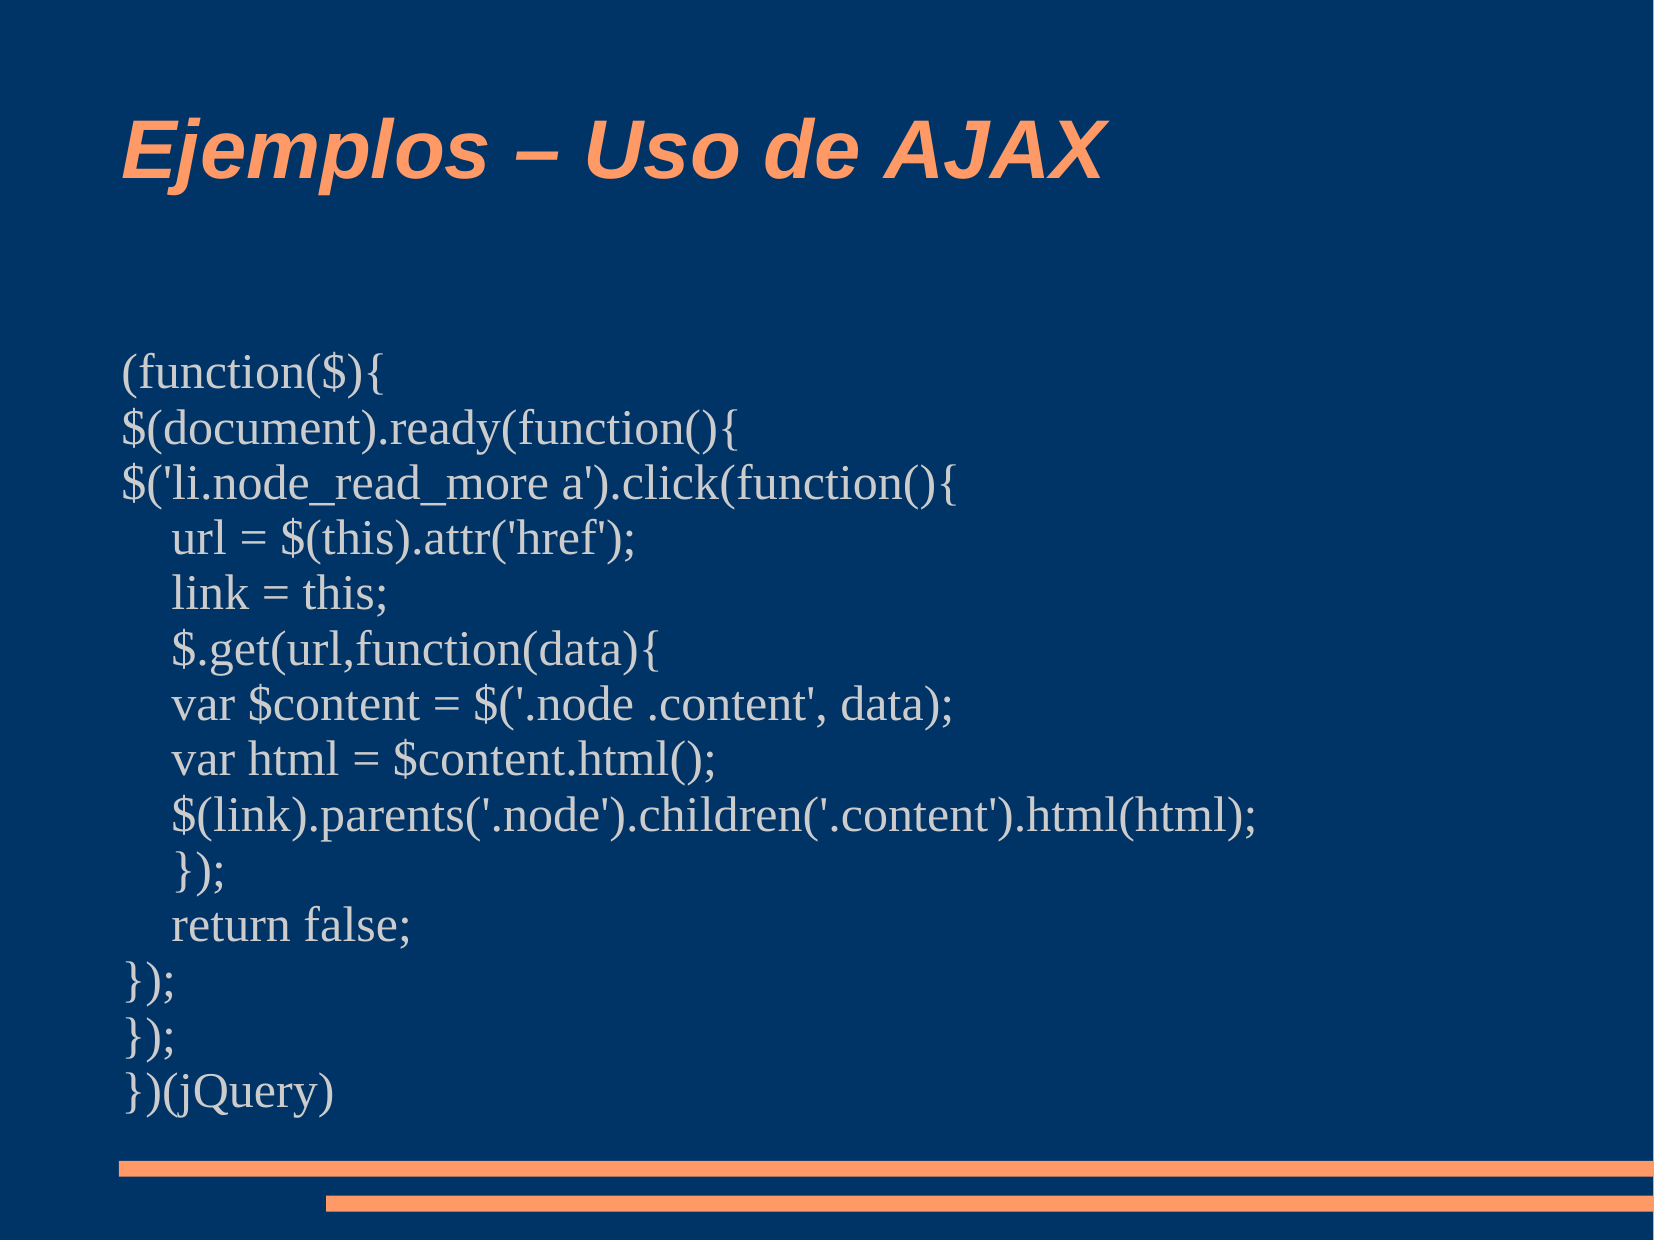

# Ejemplos – Uso de AJAX
(function($){
$(document).ready(function(){
$('li.node_read_more a').click(function(){
 url = $(this).attr('href');
 link = this;
 $.get(url,function(data){
 var $content = $('.node .content', data);
 var html = $content.html();
 $(link).parents('.node').children('.content').html(html);
 });
 return false;
});
});
})(jQuery)